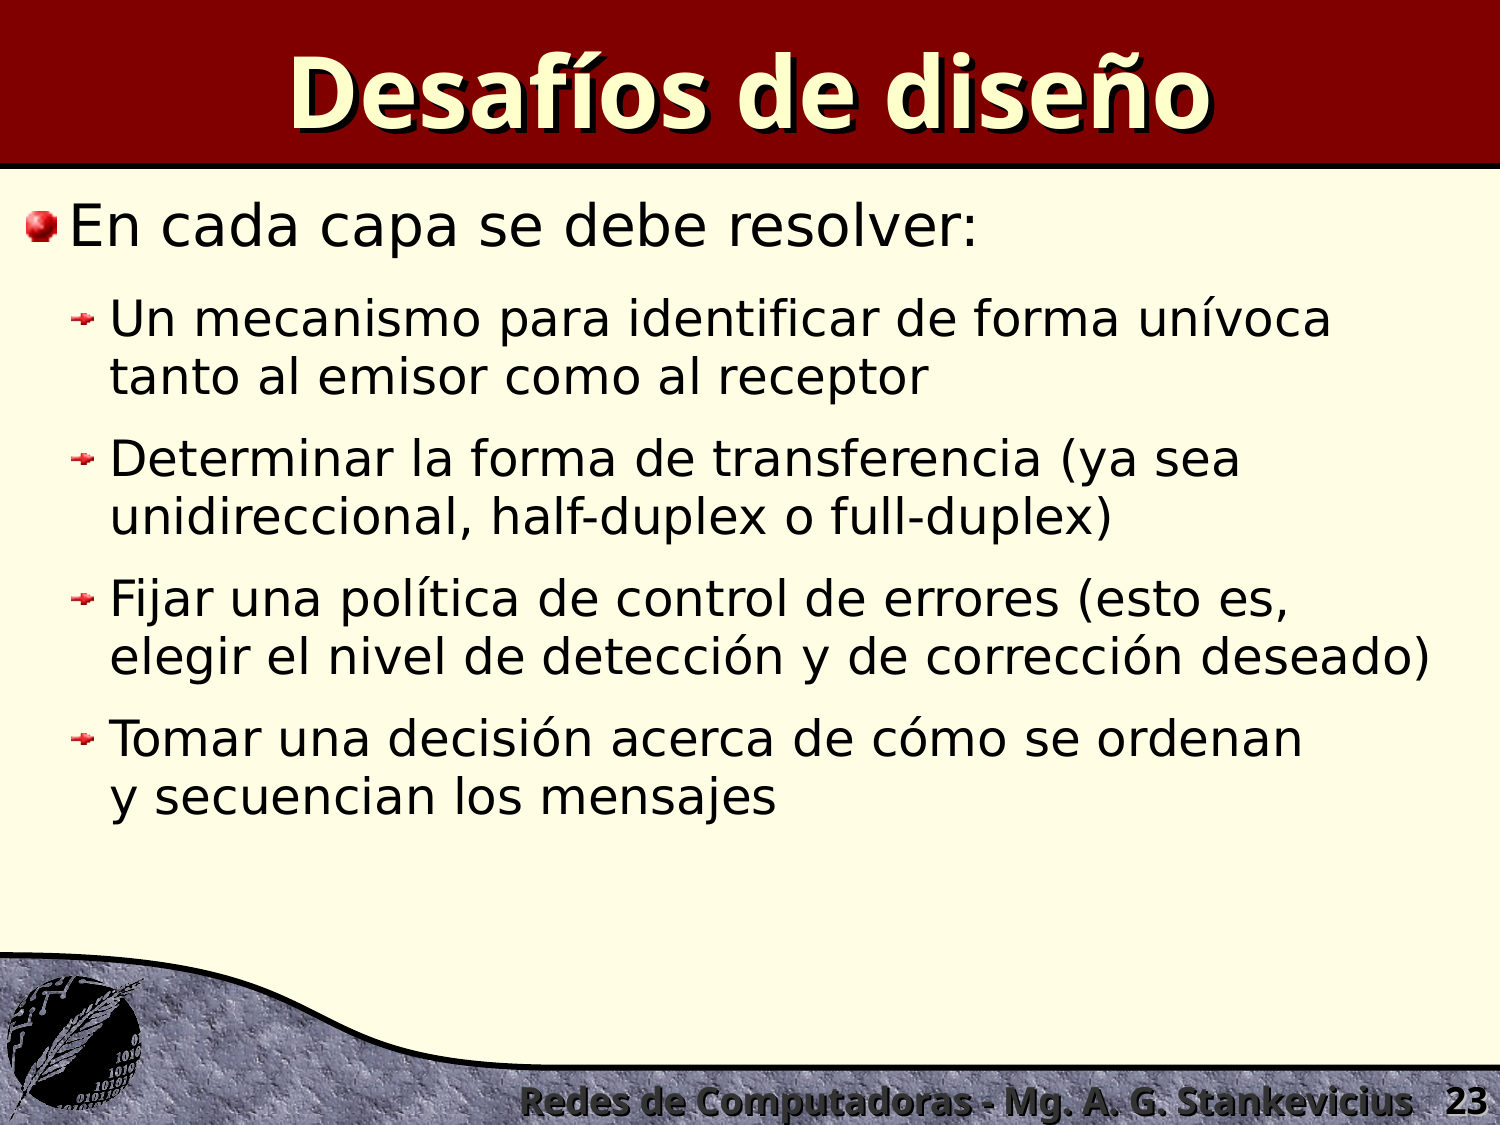

# Desafíos de diseño
En cada capa se debe resolver:
Un mecanismo para identificar de forma unívoca
tanto al emisor como al receptor
Determinar la forma de transferencia (ya sea unidireccional, half-duplex o full-duplex)
Fijar una política de control de errores (esto es,
elegir el nivel de detección y de corrección deseado)
Tomar una decisión acerca de cómo se ordenan
y secuencian los mensajes
23